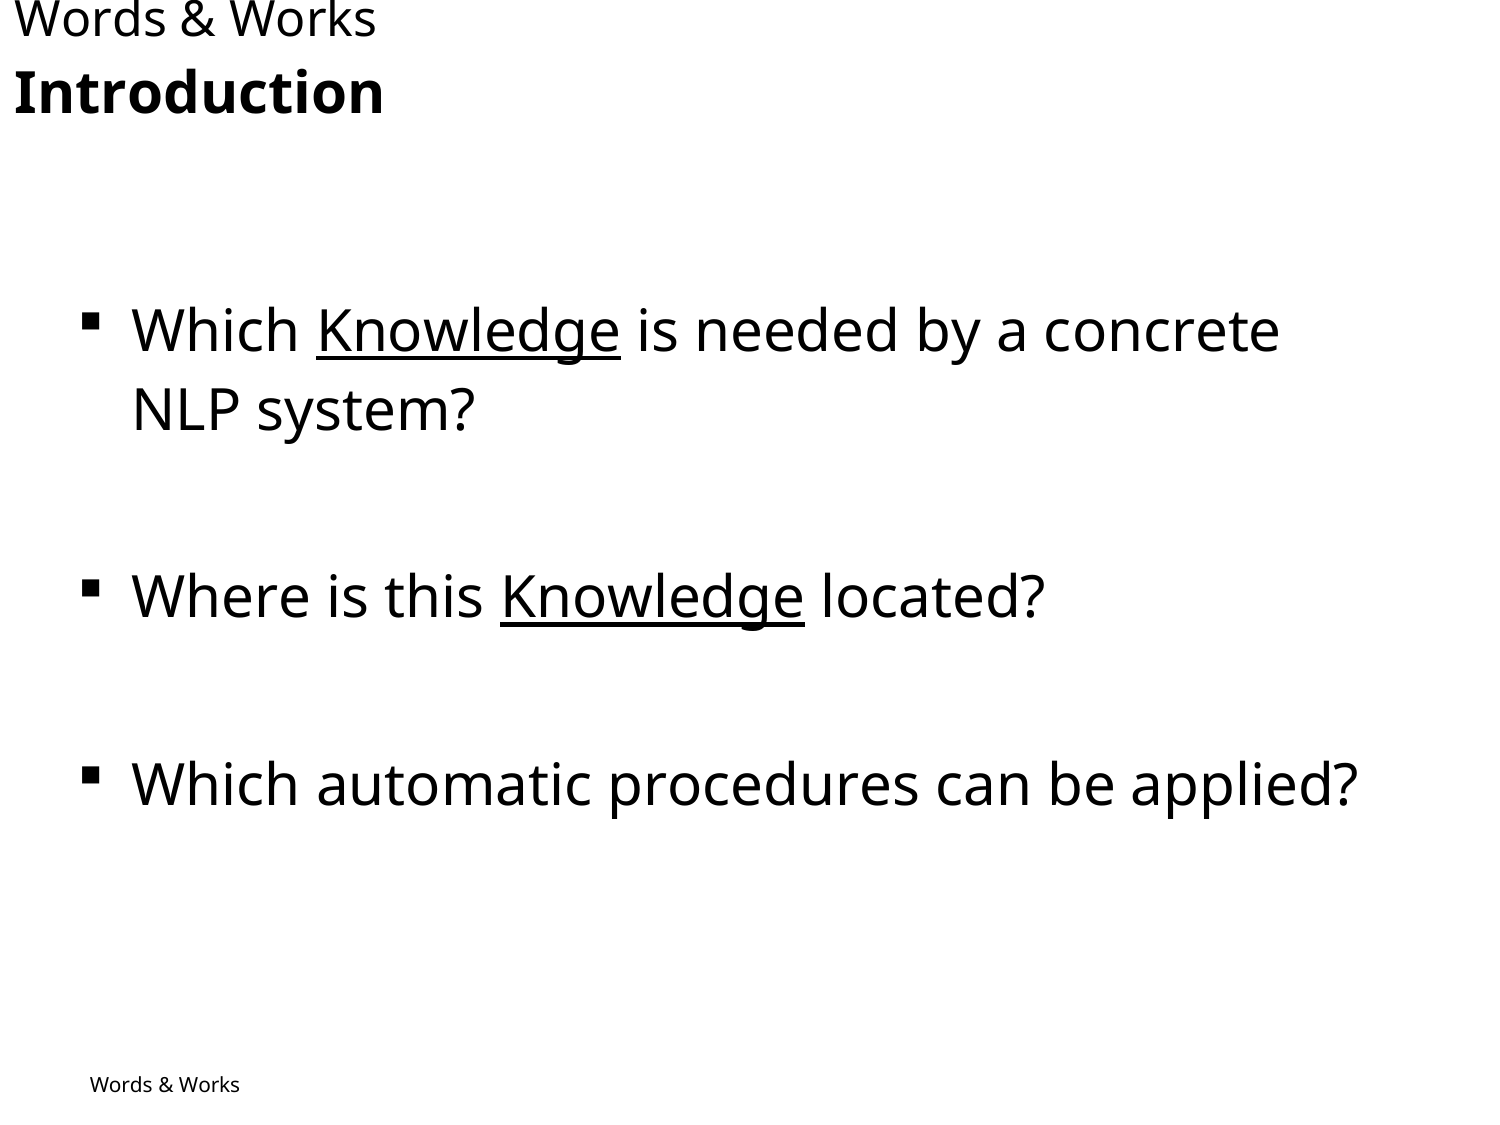

Words & Works
Introduction
# Which Knowledge is needed by a concrete NLP system?
Where is this Knowledge located?
Which automatic procedures can be applied?